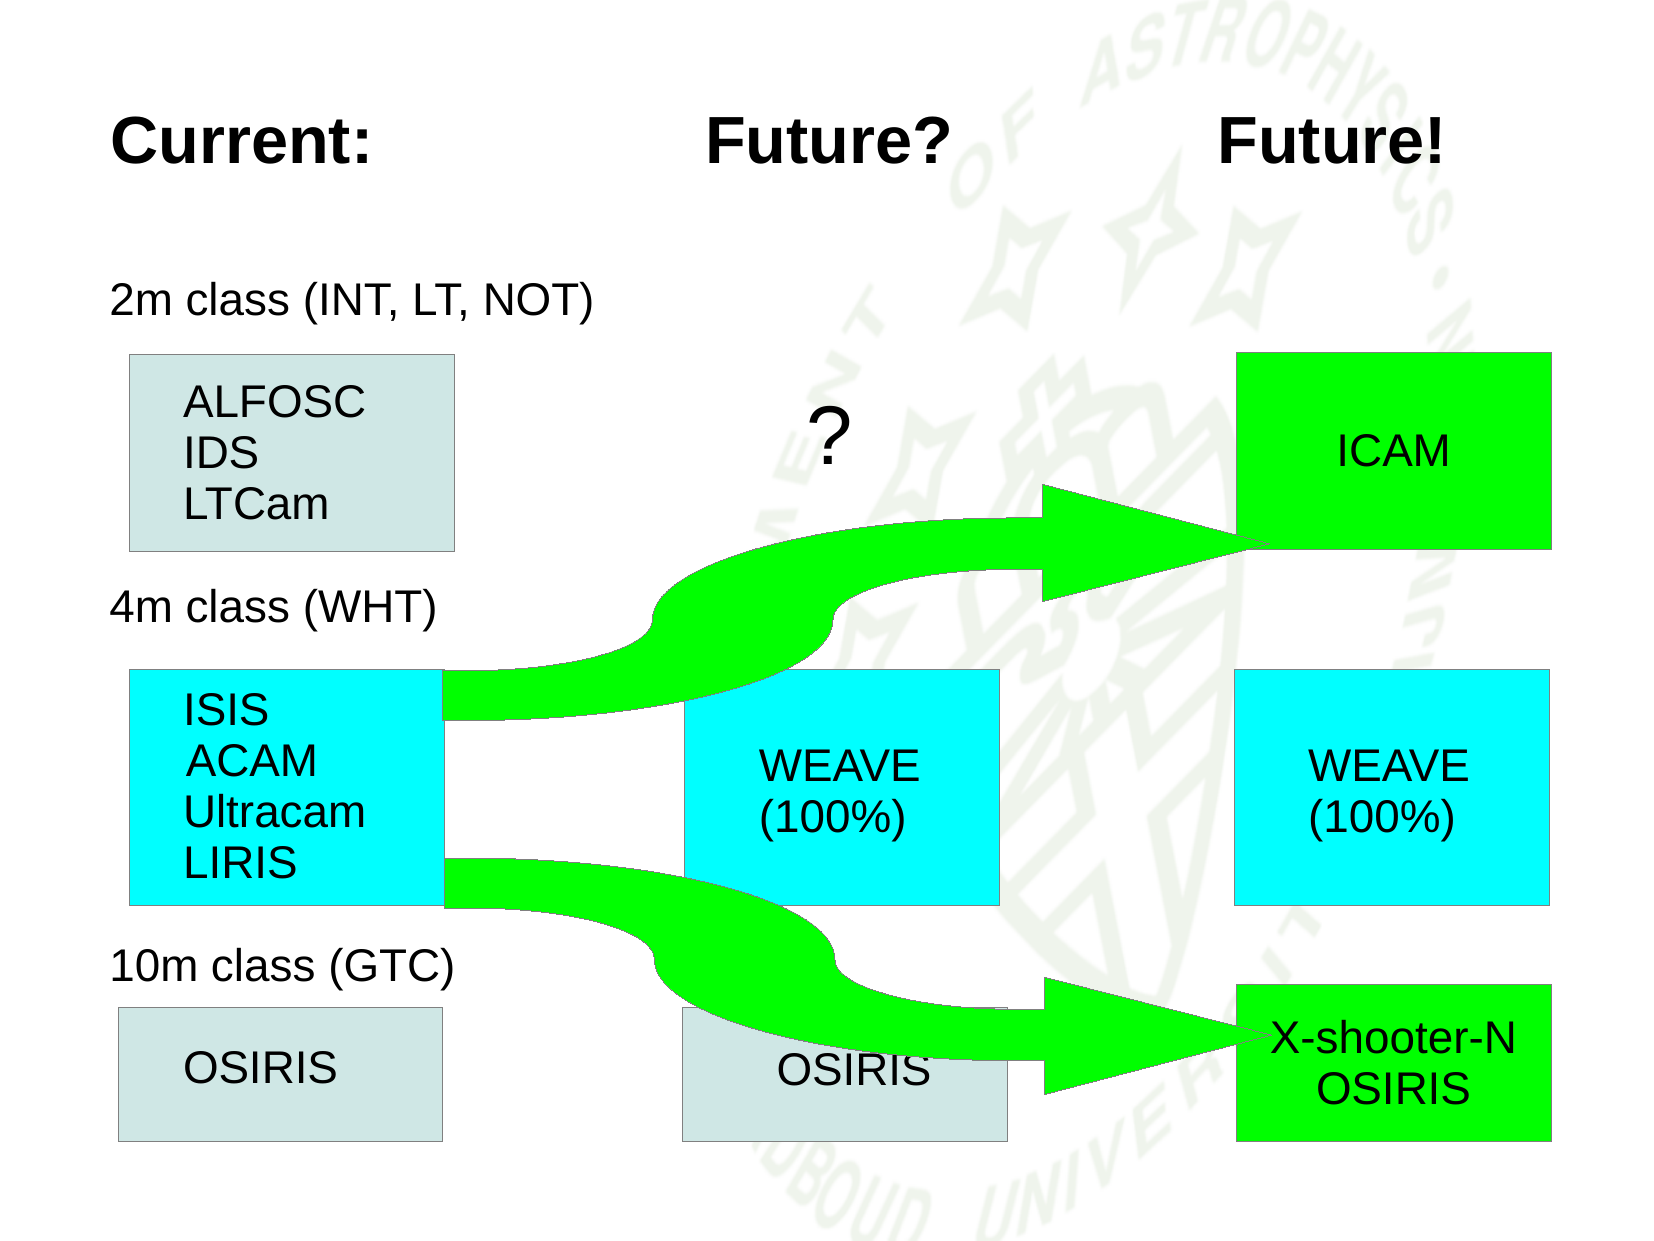

Current: Future? 				Future!
2m class (INT, LT, NOT)
	ALFOSC
	IDS
	LTCam
4m class (WHT)
	ISIS
 ACAM
	Ultracam
	LIRIS
10m class (GTC)
	OSIRIS
ICAM
?
WEAVE
(100%)
WEAVE
(100%)
X-shooter-N
OSIRIS
OSIRIS